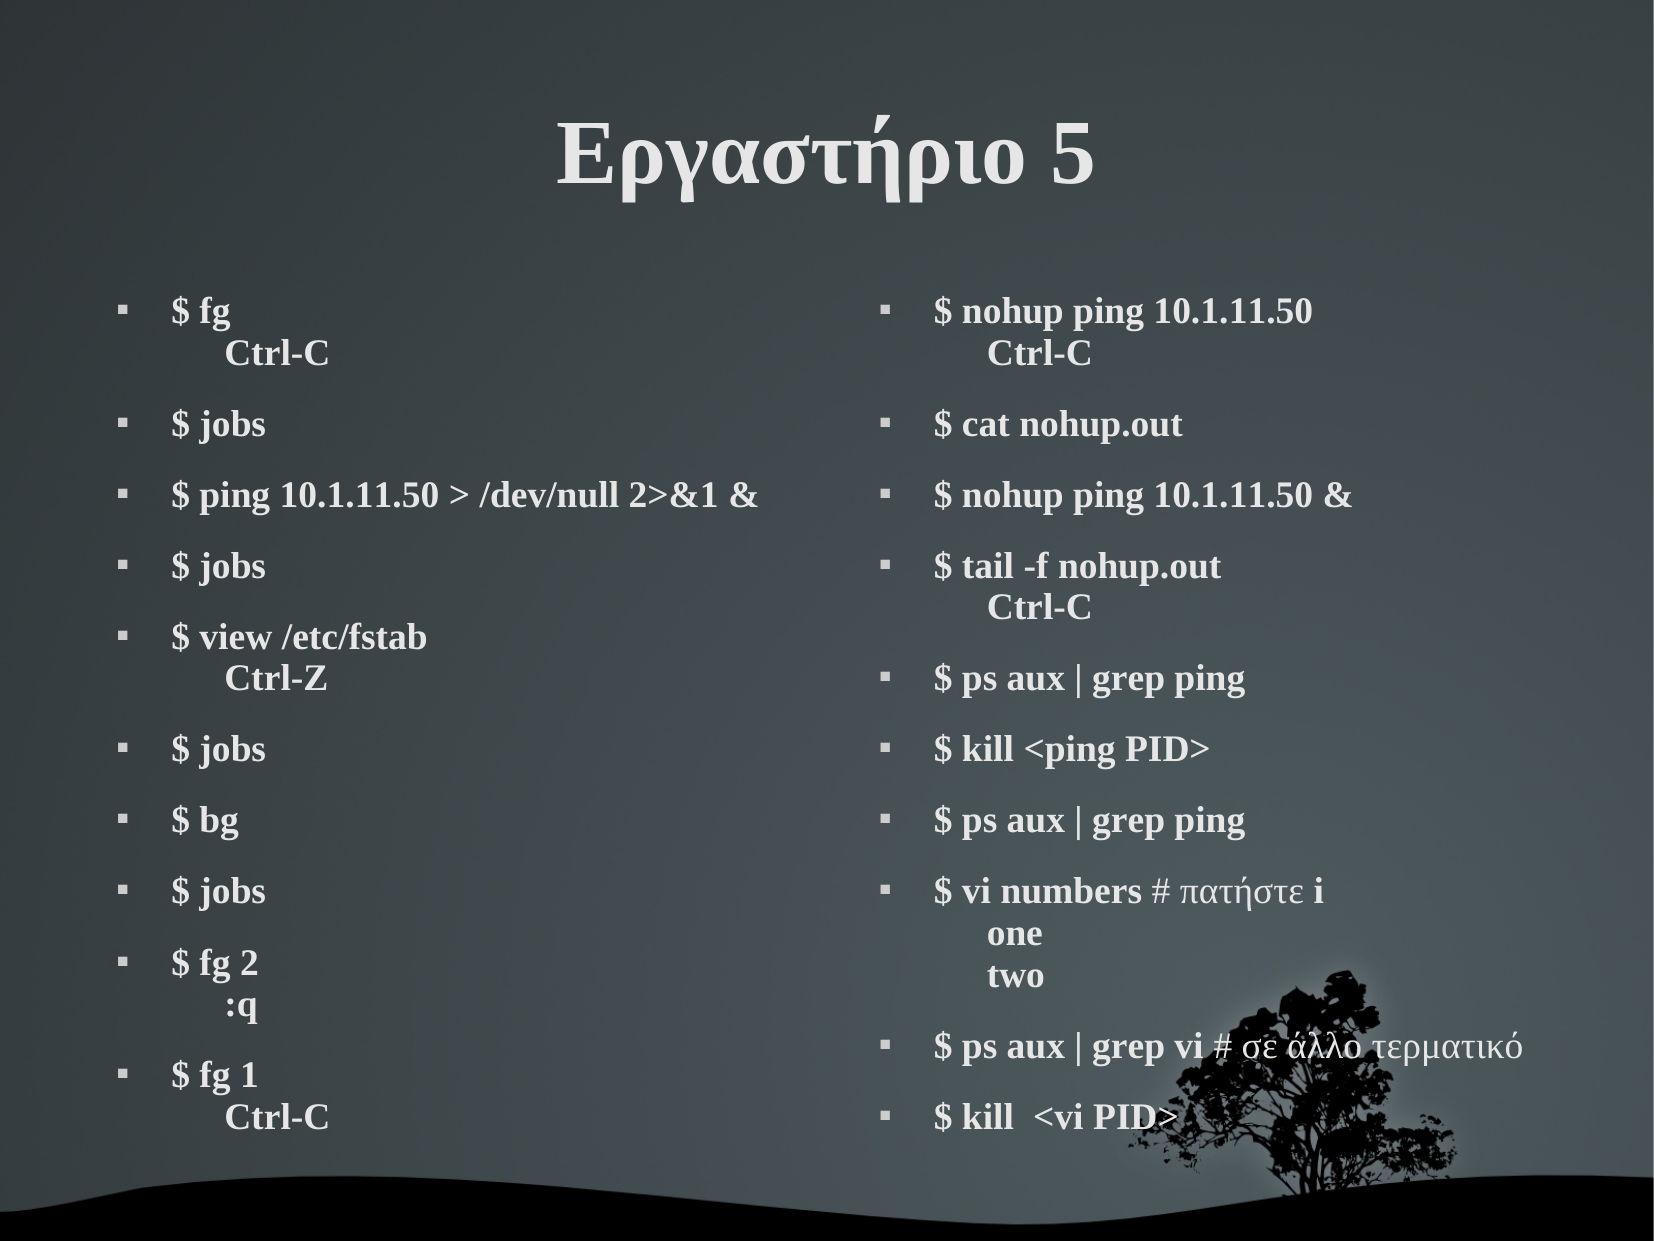

Εργαστήριο 5
# $ fg Ctrl-C
$ jobs
$ ping 10.1.11.50 > /dev/null 2>&1 &
$ jobs
$ view /etc/fstab
Ctrl-Z
$ jobs
$ bg
$ jobs
$ fg 2
:q
$ fg 1
Ctrl-C
$ nohup ping 10.1.11.50
Ctrl-C
$ cat nohup.out
$ nohup ping 10.1.11.50 &
$ tail -f nohup.out
Ctrl-C
$ ps aux | grep ping
$ kill <ping PID>
$ ps aux | grep ping
$ vi numbers # πατήστε i
one
two
$ ps aux | grep vi # σε άλλο τερματικό
$ kill <vi PID>